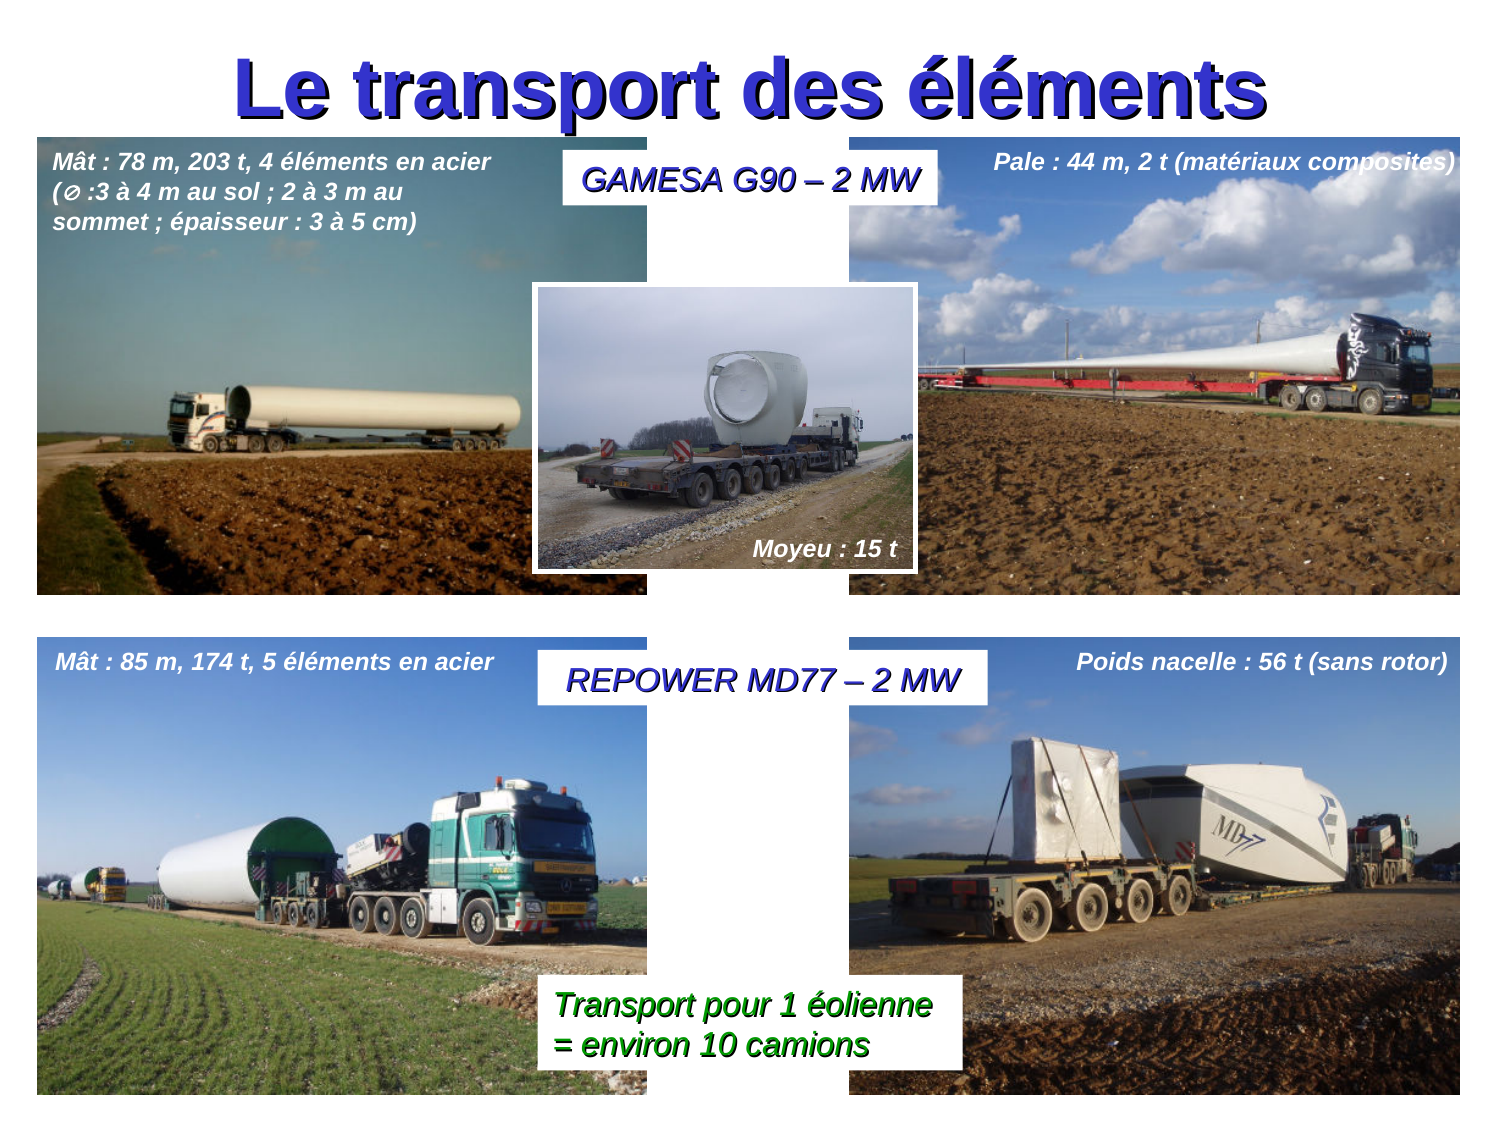

Le transport des éléments
Mât : 78 m, 203 t, 4 éléments en acier ( :3 à 4 m au sol ; 2 à 3 m au sommet ; épaisseur : 3 à 5 cm)
Pale : 44 m, 2 t (matériaux composites)
GAMESA G90 – 2 MW
Moyeu : 15 t
Mât : 85 m, 174 t, 5 éléments en acier
Poids nacelle : 56 t (sans rotor)
REPOWER MD77 – 2 MW
Transport pour 1 éolienne = environ 10 camions